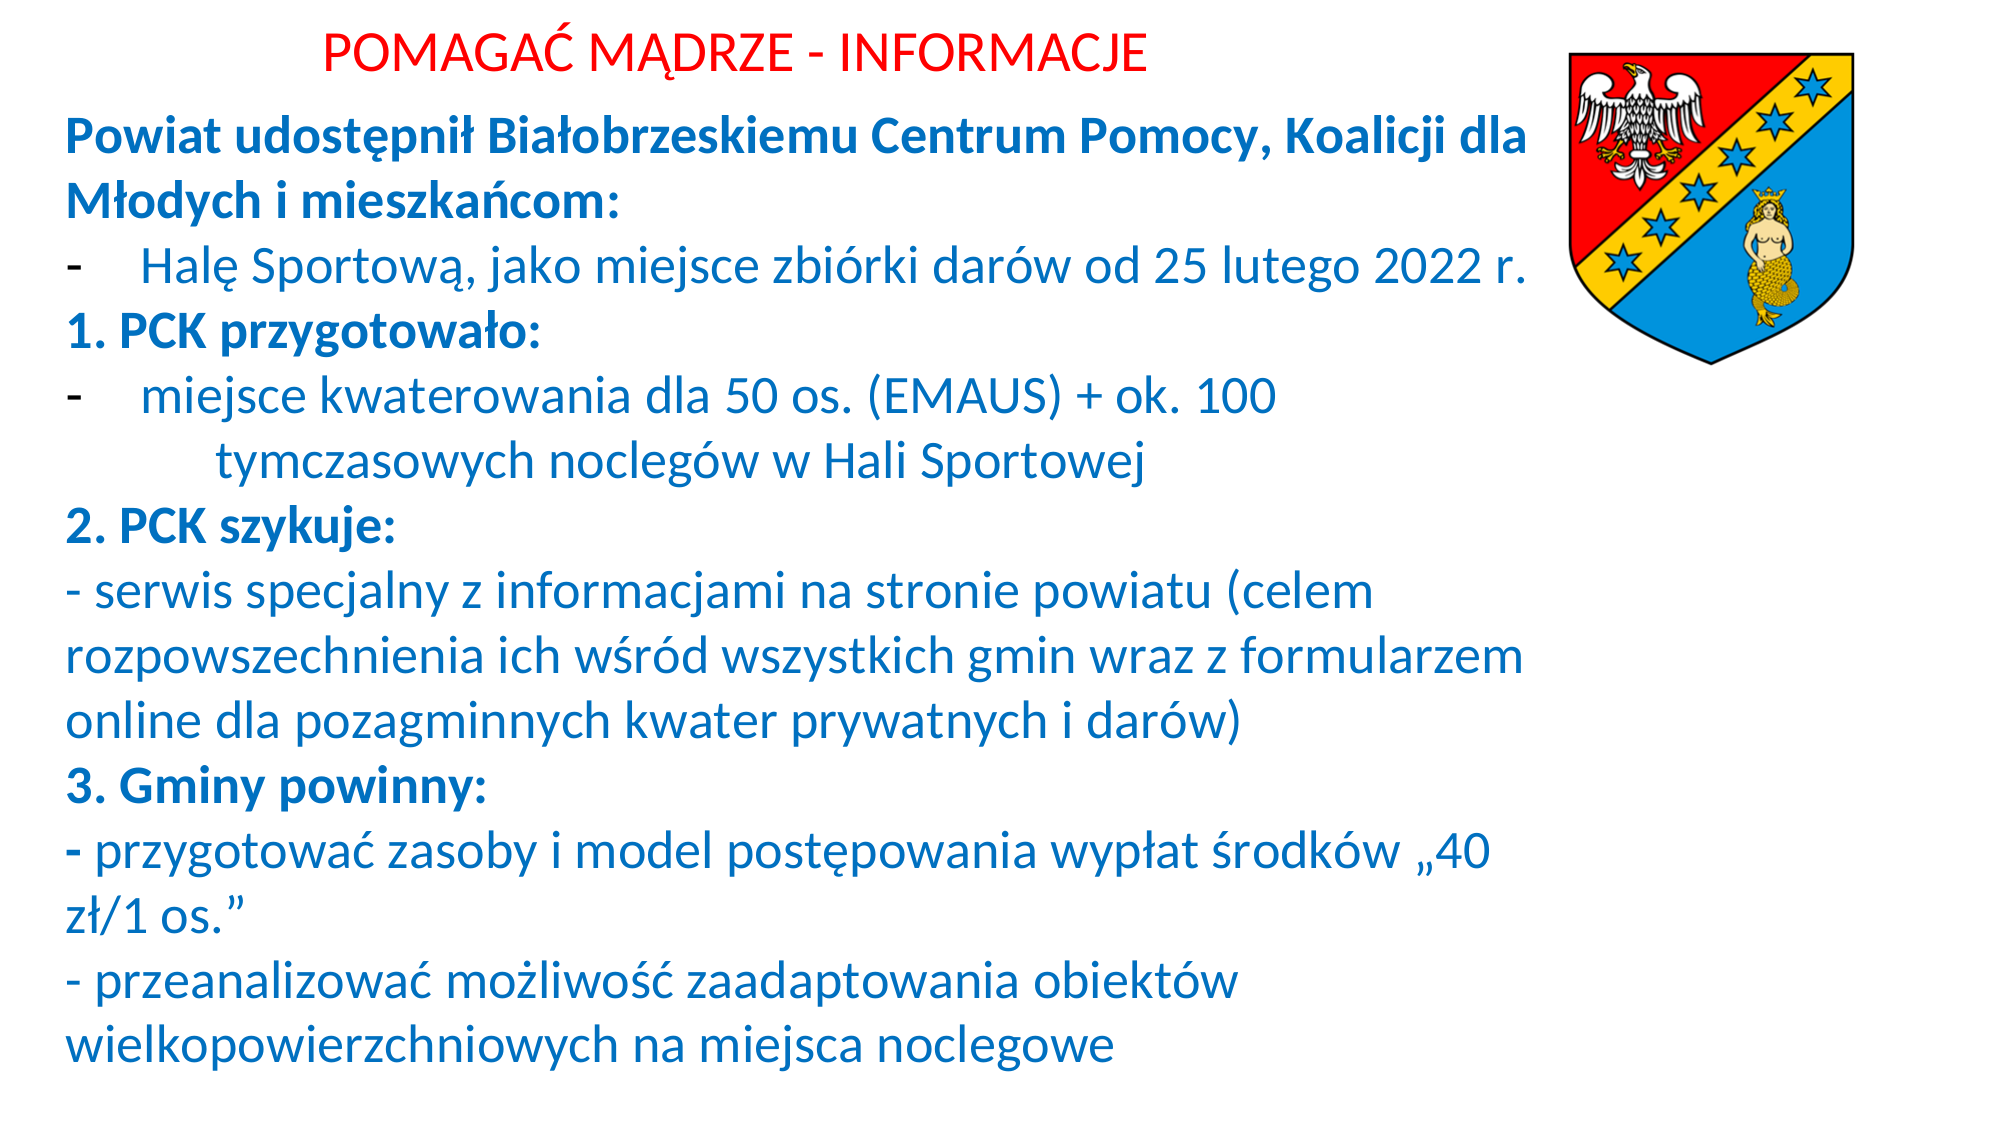

POMAGAĆ MĄDRZE - INFORMACJE
Powiat udostępnił Białobrzeskiemu Centrum Pomocy, Koalicji dla Młodych i mieszkańcom:
Halę Sportową, jako miejsce zbiórki darów od 25 lutego 2022 r.
1. PCK przygotowało:
miejsce kwaterowania dla 50 os. (EMAUS) + ok. 100 tymczasowych noclegów w Hali Sportowej
2. PCK szykuje:
- serwis specjalny z informacjami na stronie powiatu (celem rozpowszechnienia ich wśród wszystkich gmin wraz z formularzem online dla pozagminnych kwater prywatnych i darów)
3. Gminy powinny:
- przygotować zasoby i model postępowania wypłat środków „40 zł/1 os.”
- przeanalizować możliwość zaadaptowania obiektów wielkopowierzchniowych na miejsca noclegowe